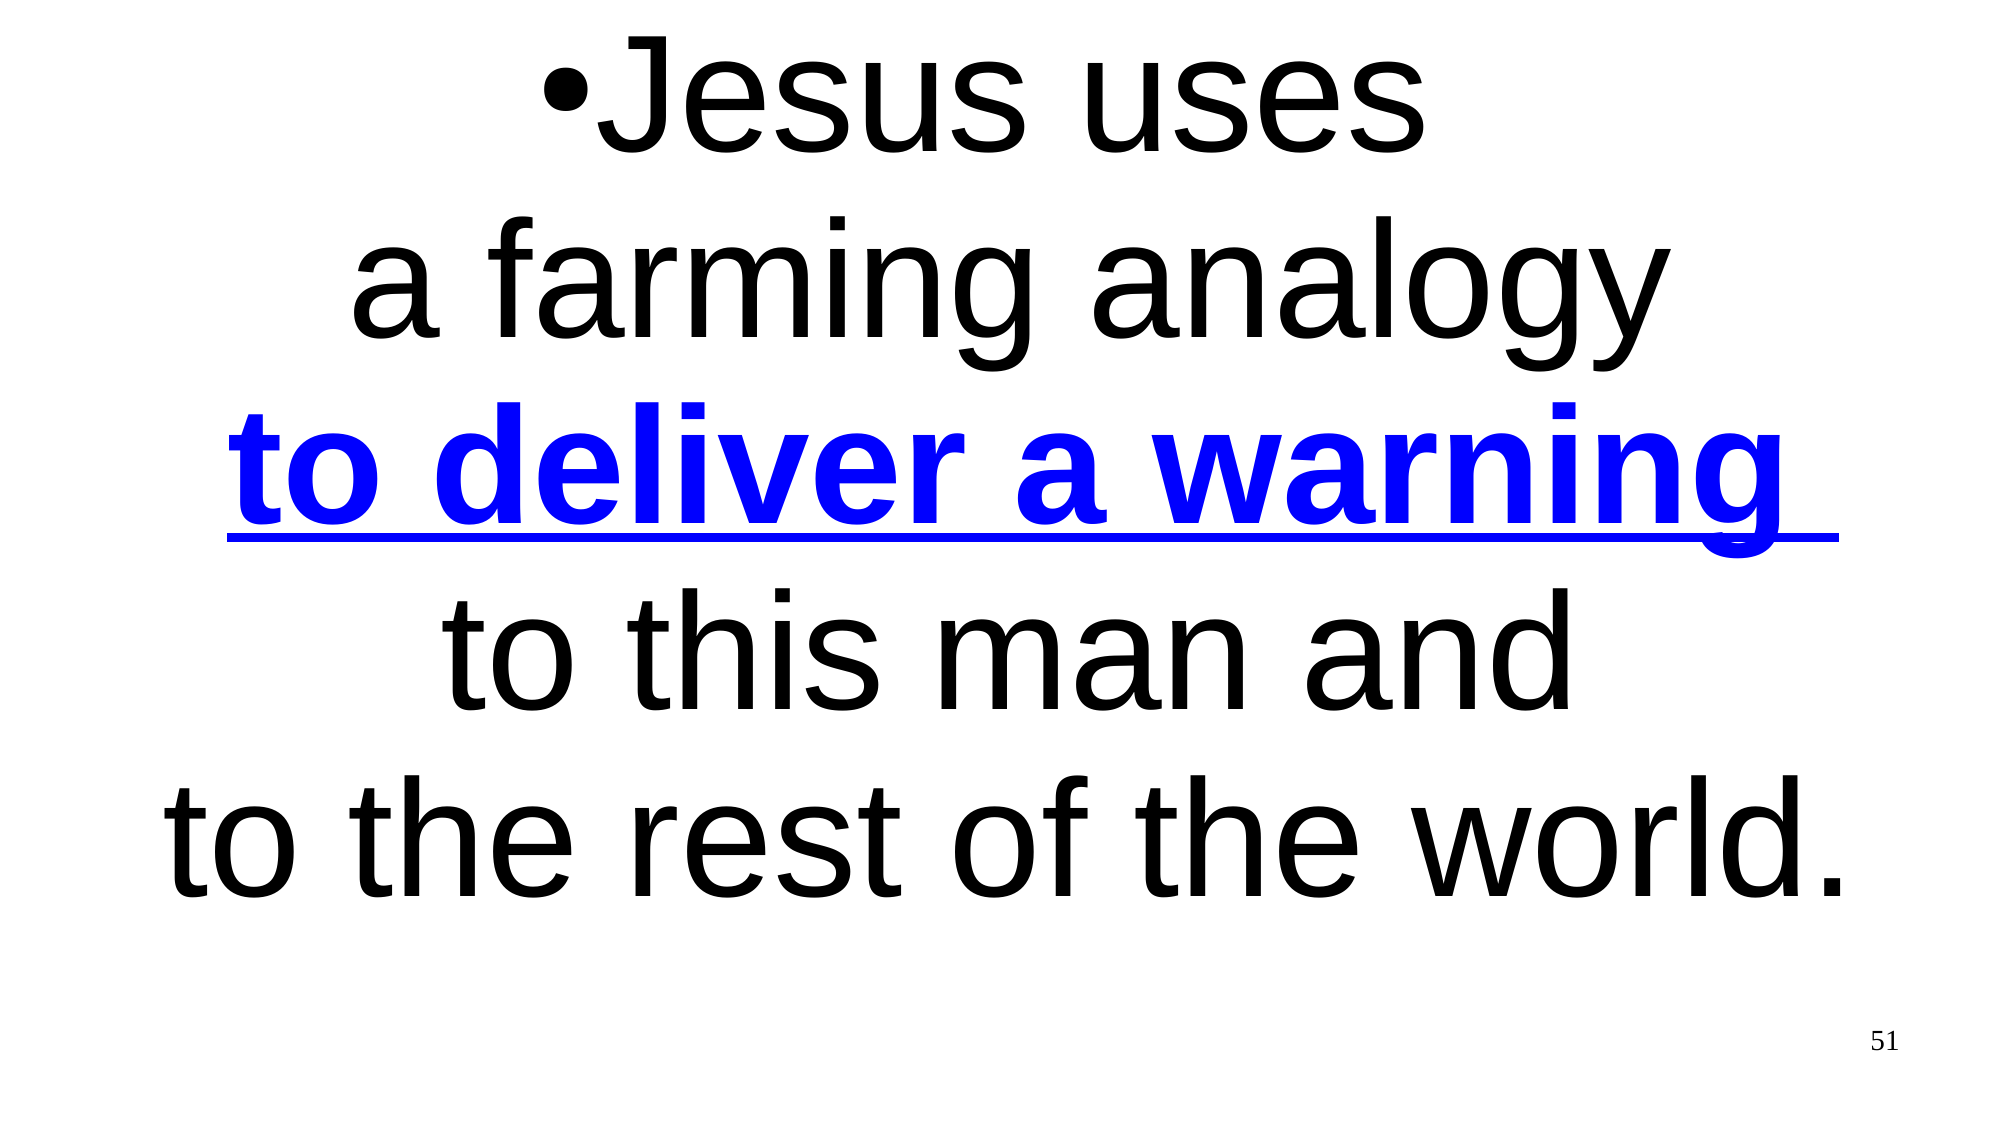

# Jesus uses a farming analogy to deliver a warning to this man and to the rest of the world.
51